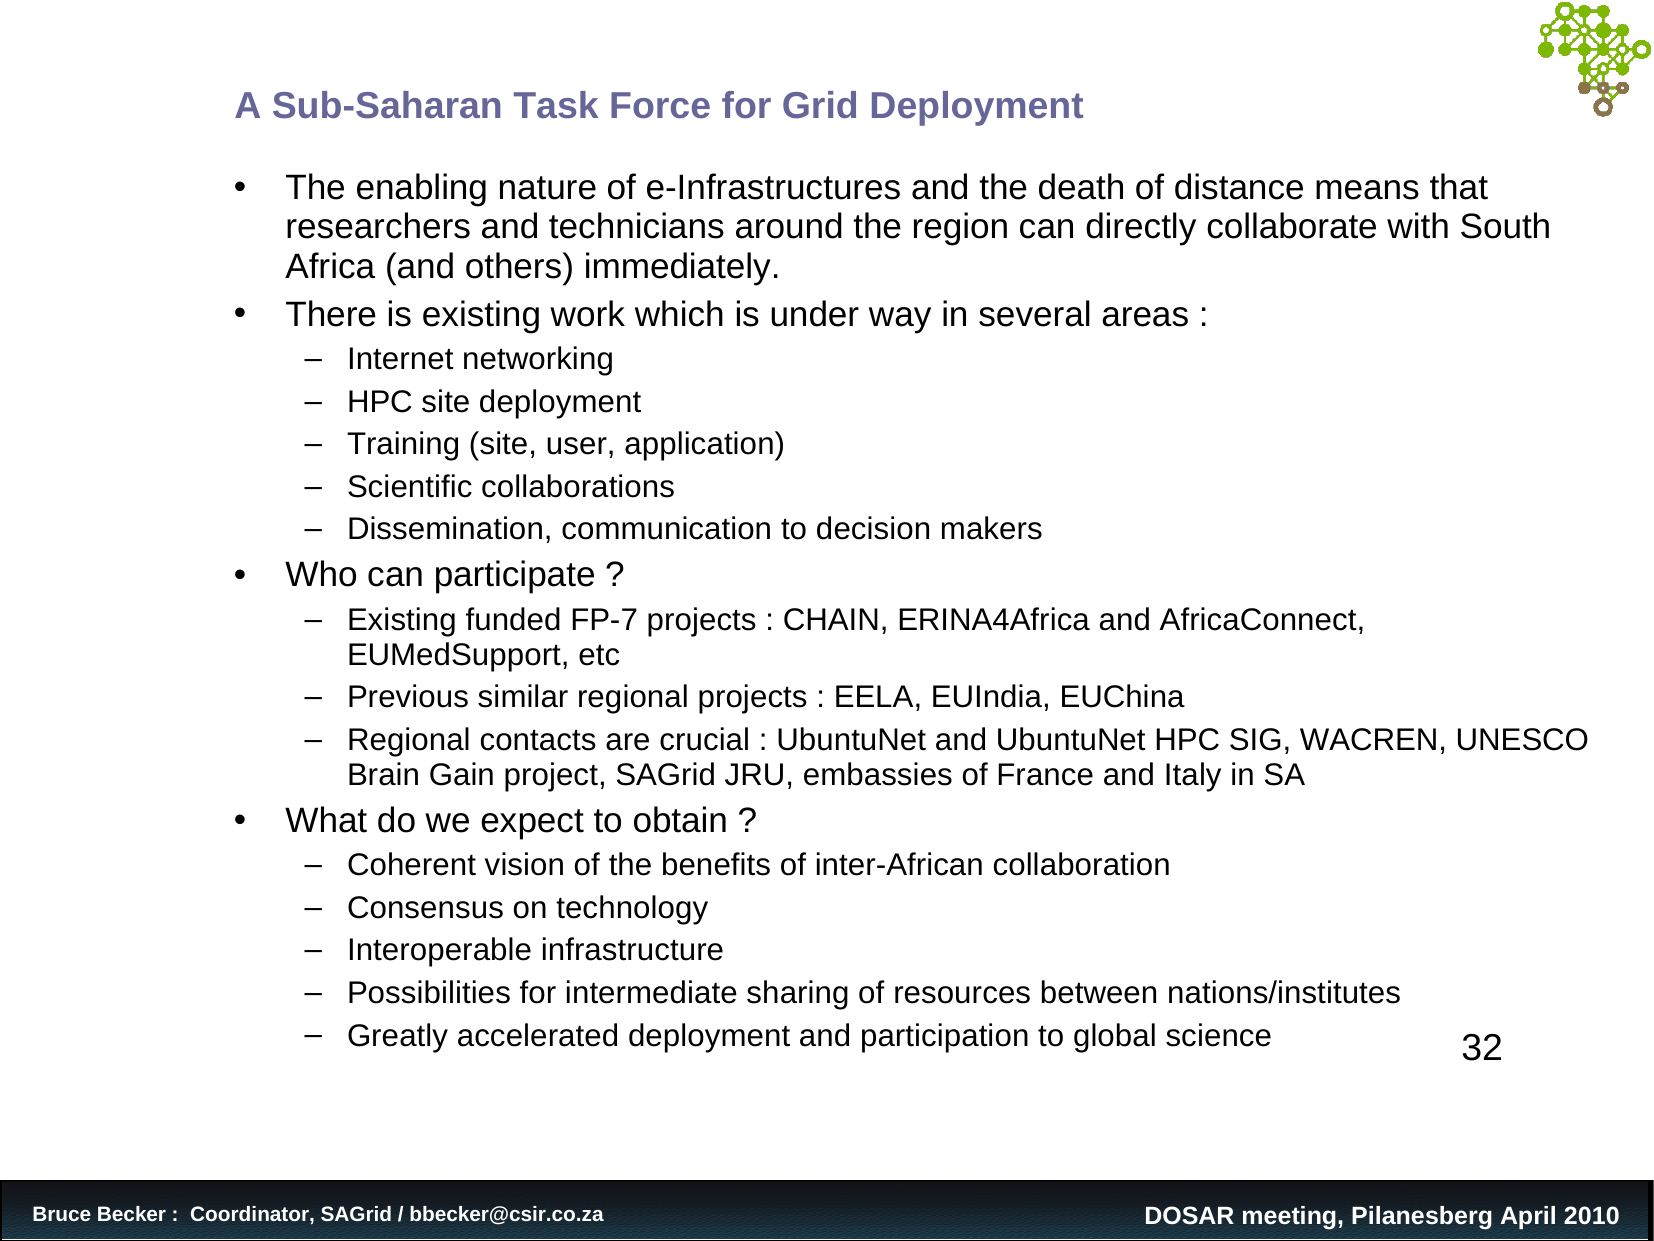

# A Sub-Saharan Task Force for Grid Deployment
The enabling nature of e-Infrastructures and the death of distance means that researchers and technicians around the region can directly collaborate with South Africa (and others) immediately.
There is existing work which is under way in several areas :
Internet networking
HPC site deployment
Training (site, user, application)
Scientific collaborations
Dissemination, communication to decision makers
Who can participate ?
Existing funded FP-7 projects : CHAIN, ERINA4Africa and AfricaConnect, EUMedSupport, etc
Previous similar regional projects : EELA, EUIndia, EUChina
Regional contacts are crucial : UbuntuNet and UbuntuNet HPC SIG, WACREN, UNESCO Brain Gain project, SAGrid JRU, embassies of France and Italy in SA
What do we expect to obtain ?
Coherent vision of the benefits of inter-African collaboration
Consensus on technology
Interoperable infrastructure
Possibilities for intermediate sharing of resources between nations/institutes
Greatly accelerated deployment and participation to global science
32